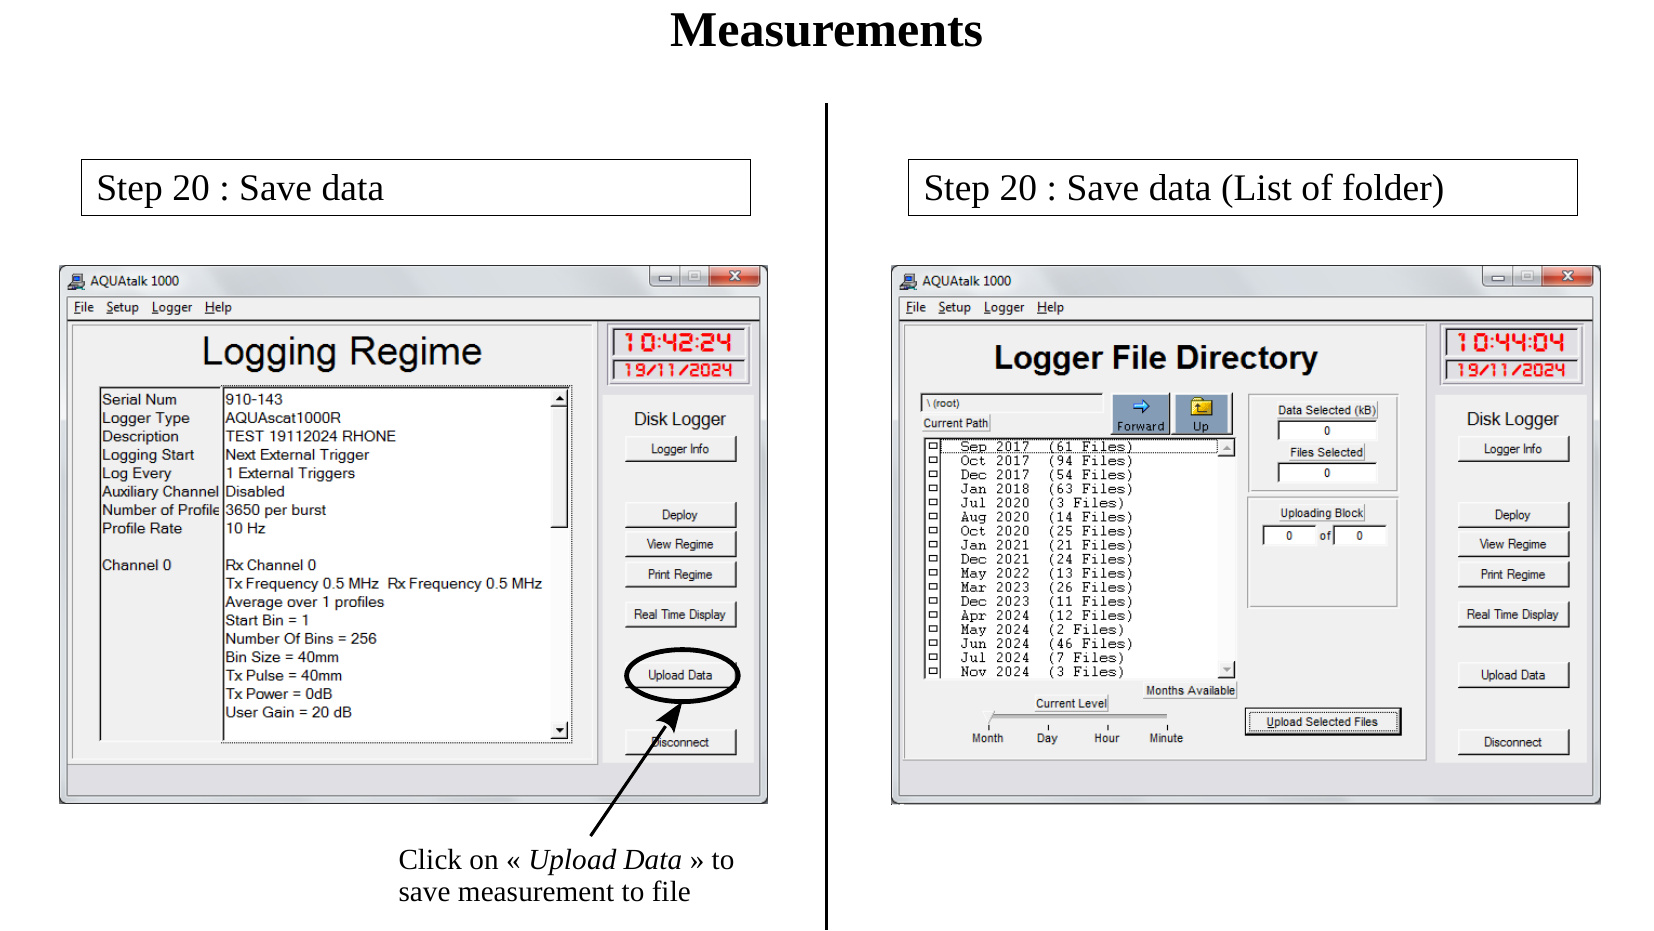

Measurements
Step 20 : Save data
Step 20 : Save data (List of folder)
Click on « Upload Data » to save measurement to file